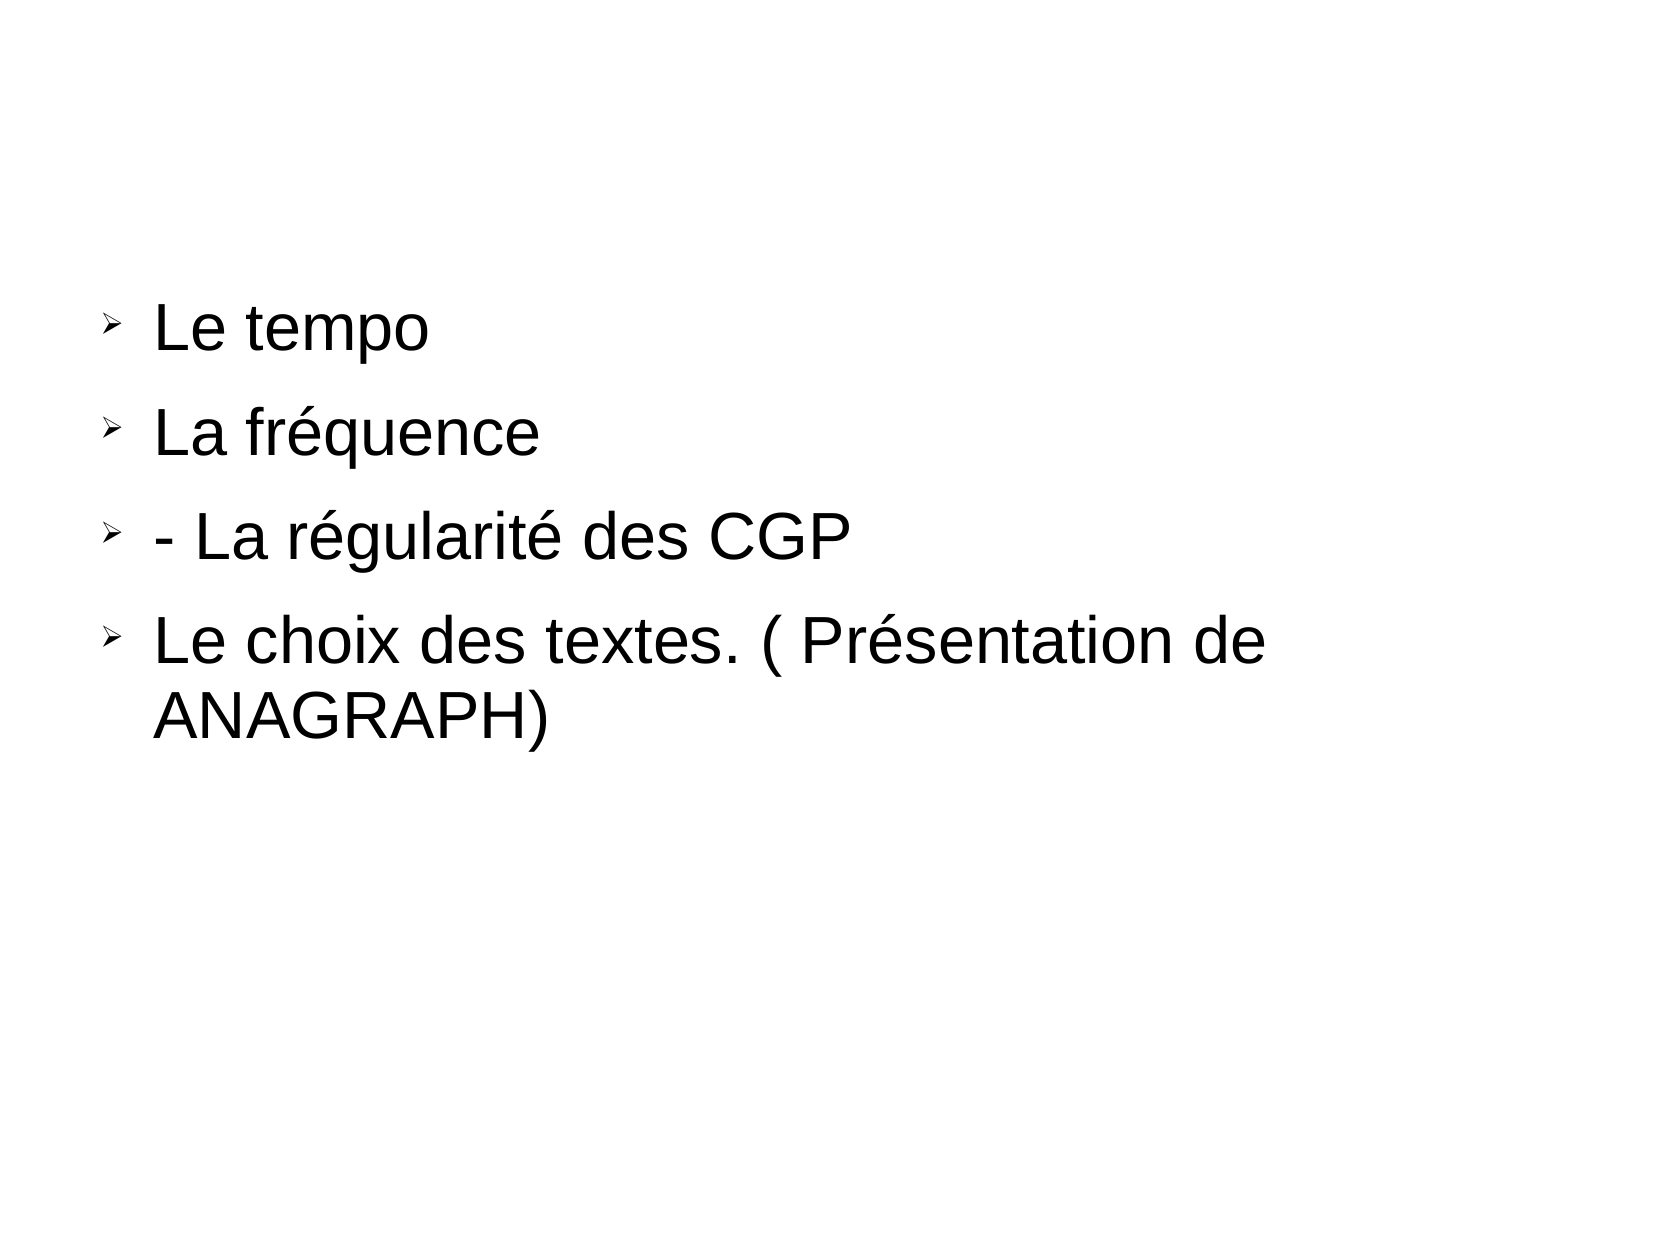

#
Le tempo
La fréquence
- La régularité des CGP
Le choix des textes. ( Présentation de ANAGRAPH)